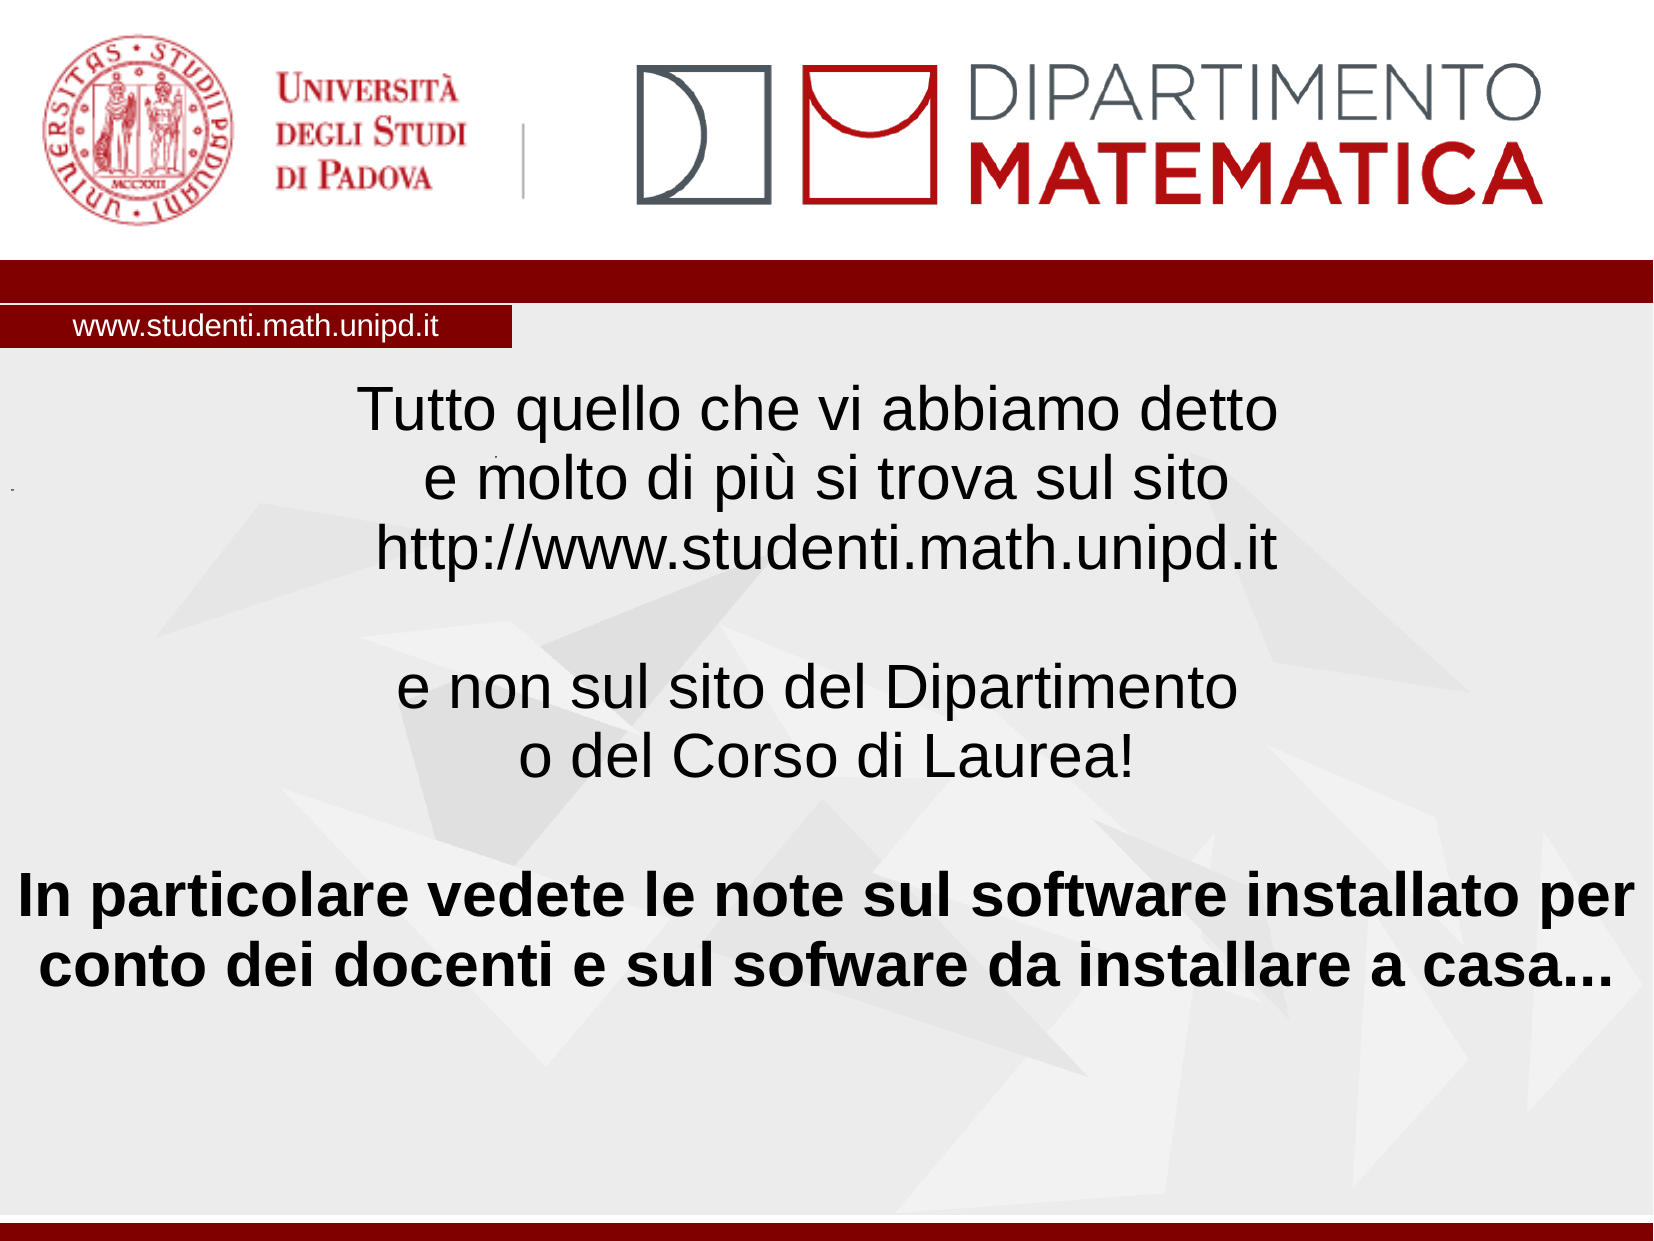

| |
| --- |
www.studenti.math.unipd.it
Tutto quello che vi abbiamo detto
e molto di più si trova sul sito
http://www.studenti.math.unipd.it
e non sul sito del Dipartimento
o del Corso di Laurea!
In particolare vedete le note sul software installato per conto dei docenti e sul sofware da installare a casa...
| |
| --- |